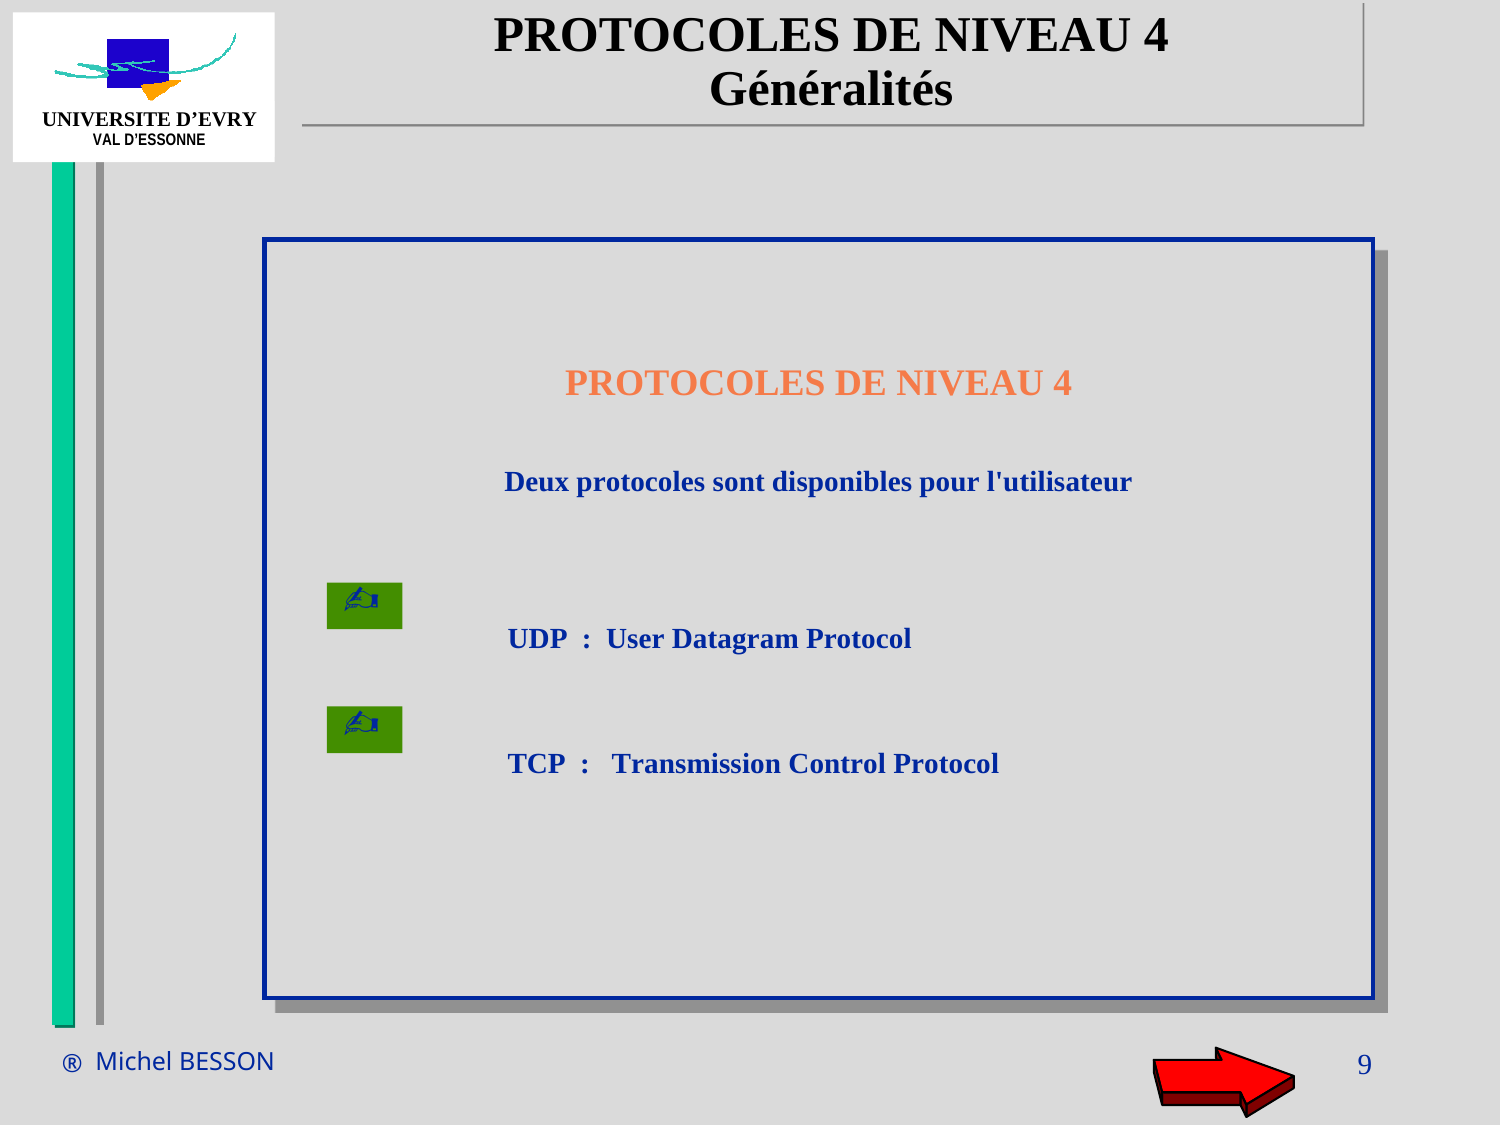

PROTOCOLES DE NIVEAU 4
Généralités
PROTOCOLES DE NIVEAU 4
Deux protocoles sont disponibles pour l'utilisateur
UDP : User Datagram Protocol
TCP : Transmission Control Protocol
<date/time> Michel BESSON